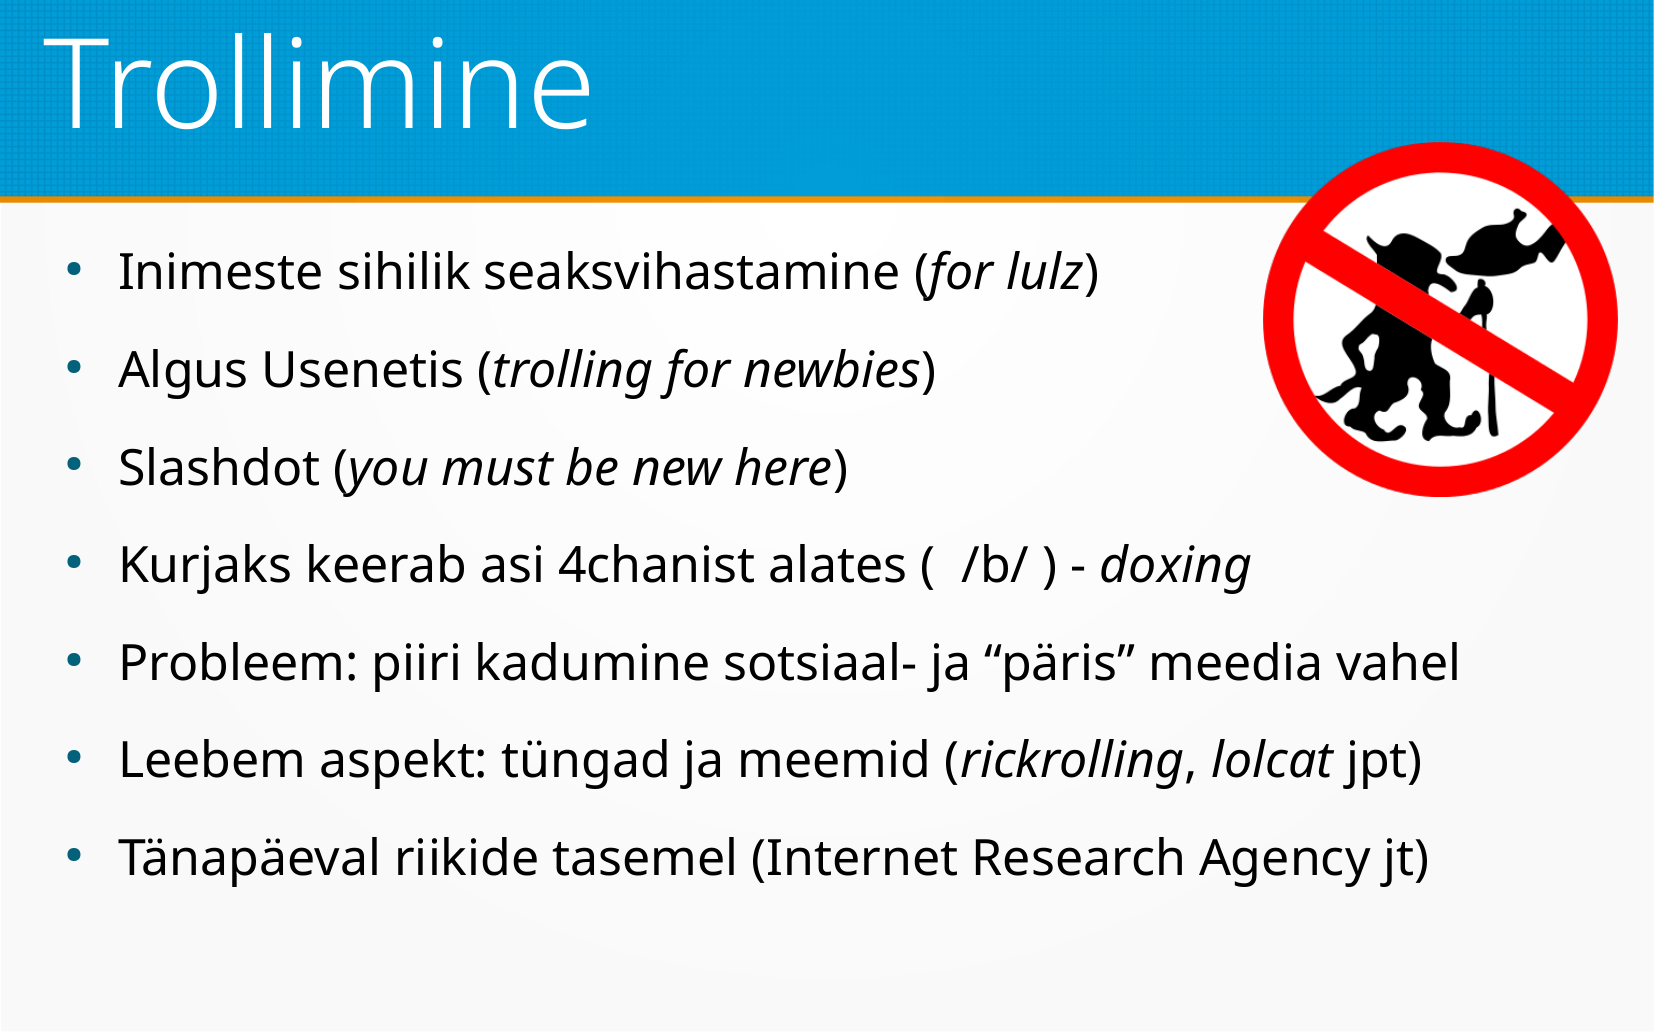

# Trollimine
Inimeste sihilik seaksvihastamine (for lulz)
Algus Usenetis (trolling for newbies)
Slashdot (you must be new here)
Kurjaks keerab asi 4chanist alates ( /b/ ) - doxing
Probleem: piiri kadumine sotsiaal- ja “päris” meedia vahel
Leebem aspekt: tüngad ja meemid (rickrolling, lolcat jpt)
Tänapäeval riikide tasemel (Internet Research Agency jt)